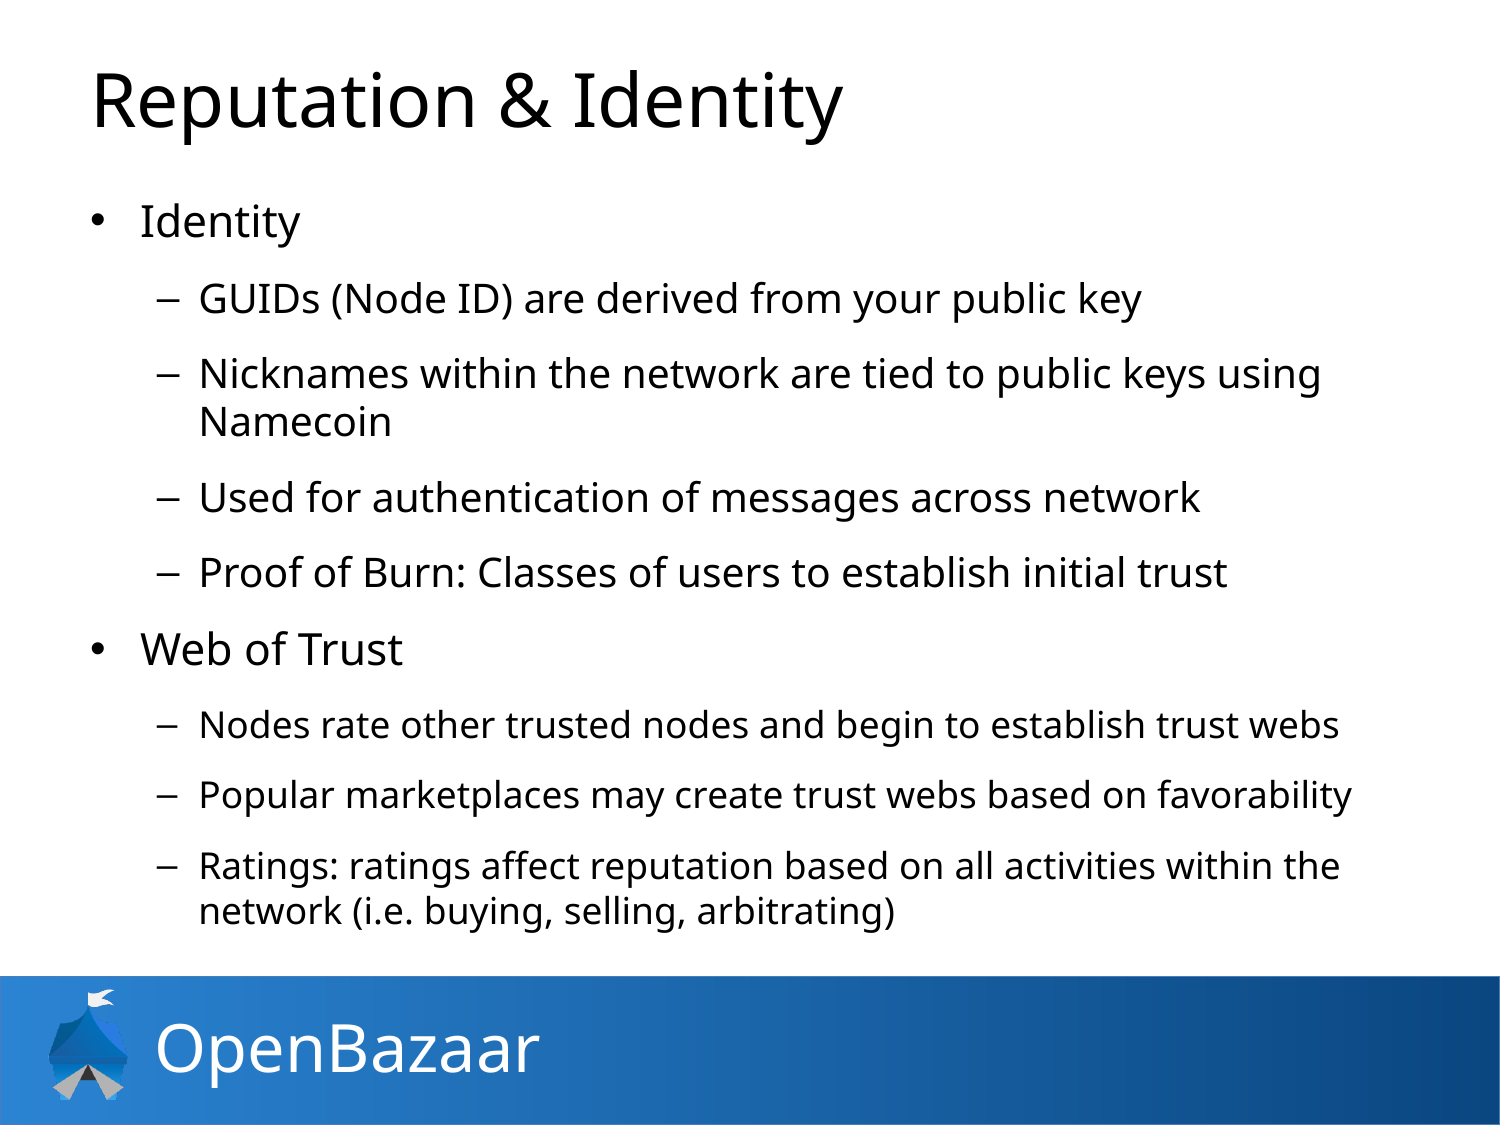

# Reputation & Identity
Identity
GUIDs (Node ID) are derived from your public key
Nicknames within the network are tied to public keys using Namecoin
Used for authentication of messages across network
Proof of Burn: Classes of users to establish initial trust
Web of Trust
Nodes rate other trusted nodes and begin to establish trust webs
Popular marketplaces may create trust webs based on favorability
Ratings: ratings affect reputation based on all activities within the network (i.e. buying, selling, arbitrating)